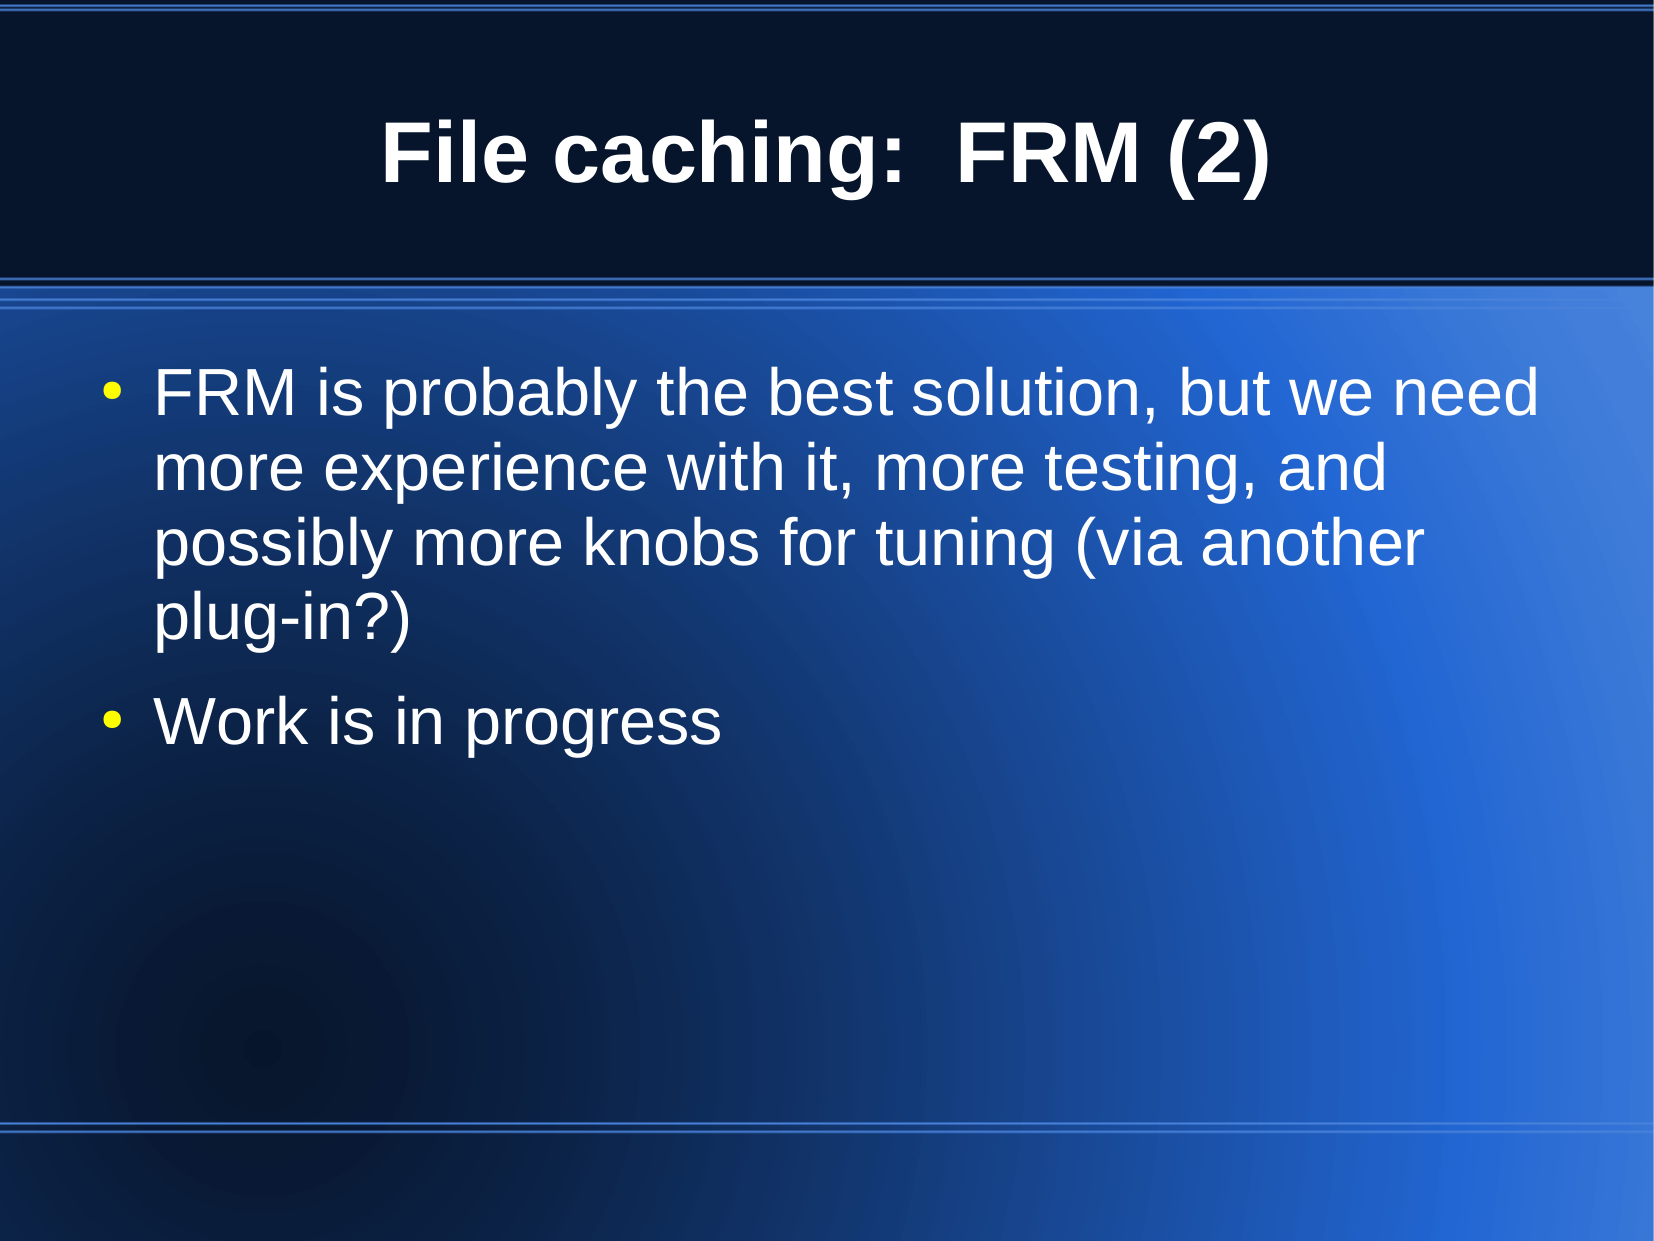

# File caching: FRM (2)
FRM is probably the best solution, but we need more experience with it, more testing, and possibly more knobs for tuning (via another plug-in?)
Work is in progress